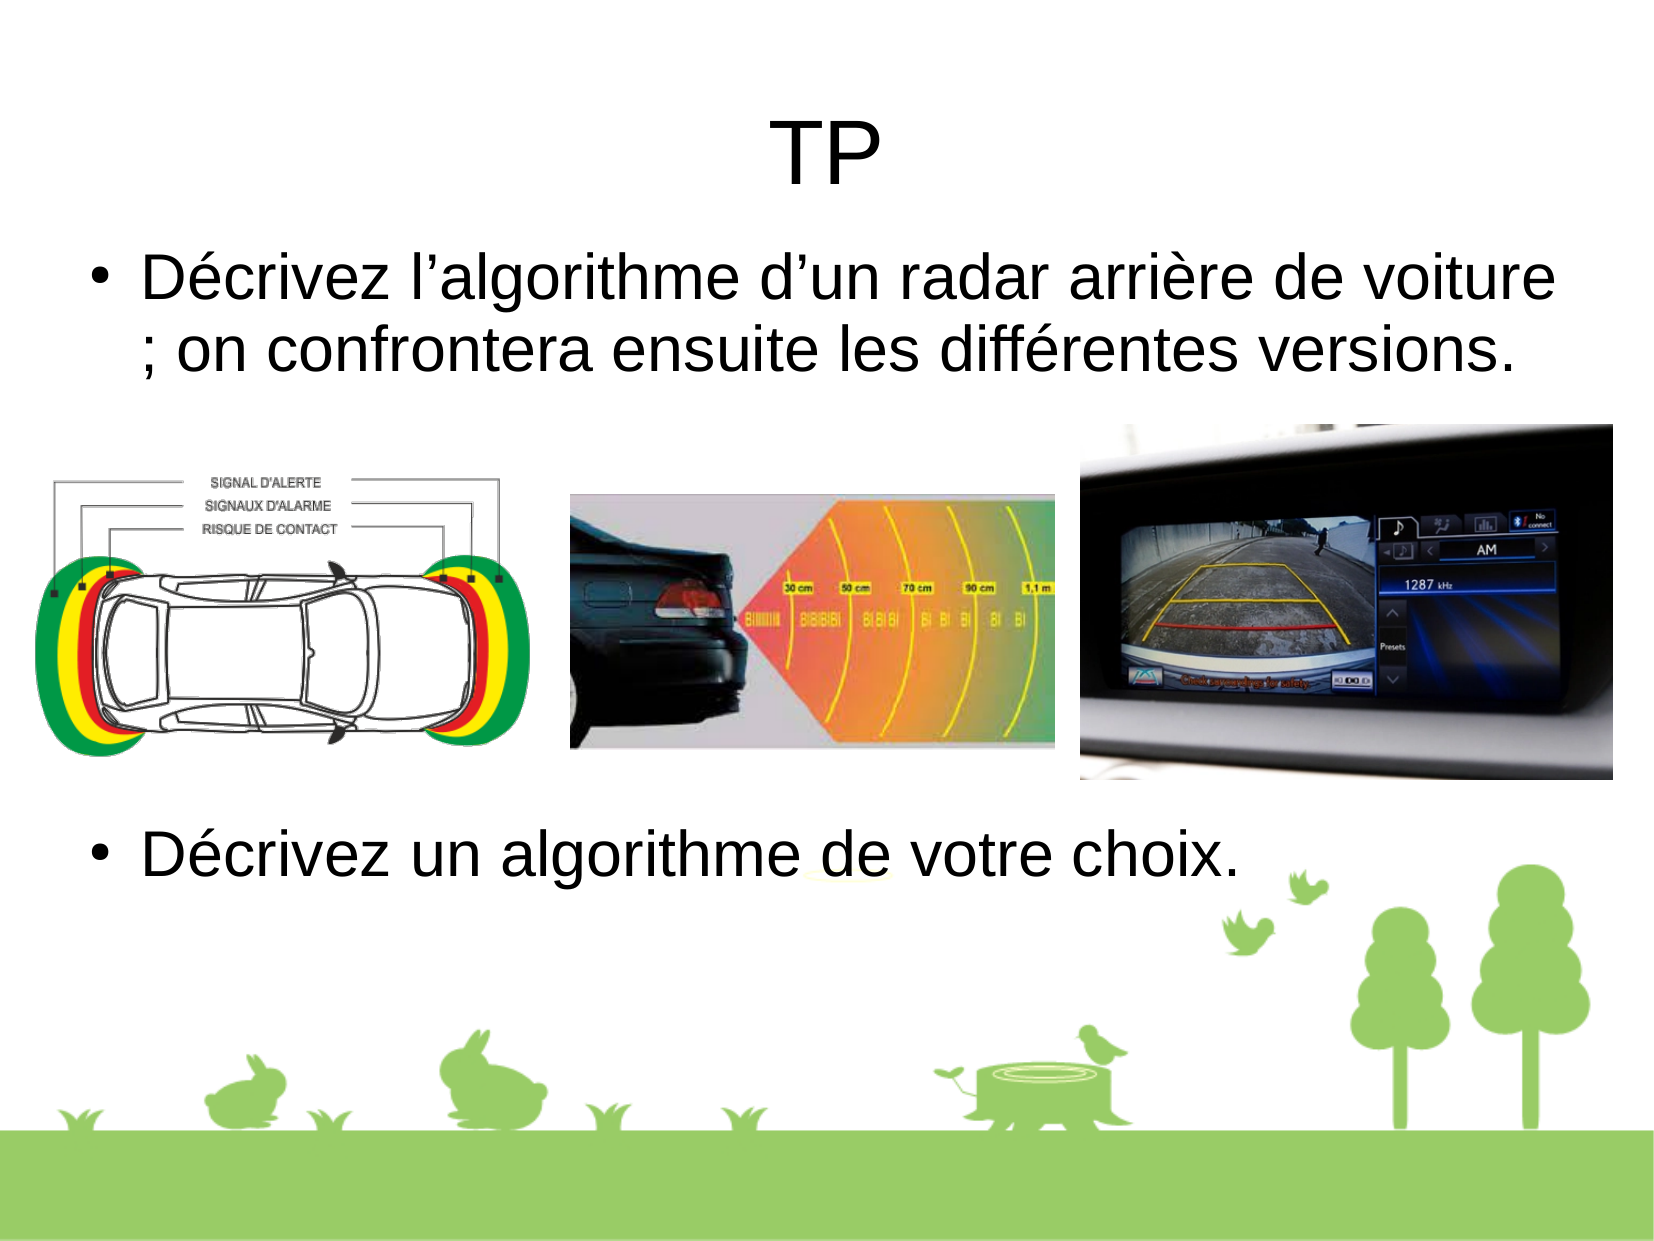

# TP
Décrivez l’algorithme d’un radar arrière de voiture ; on confrontera ensuite les différentes versions.
Décrivez un algorithme de votre choix.